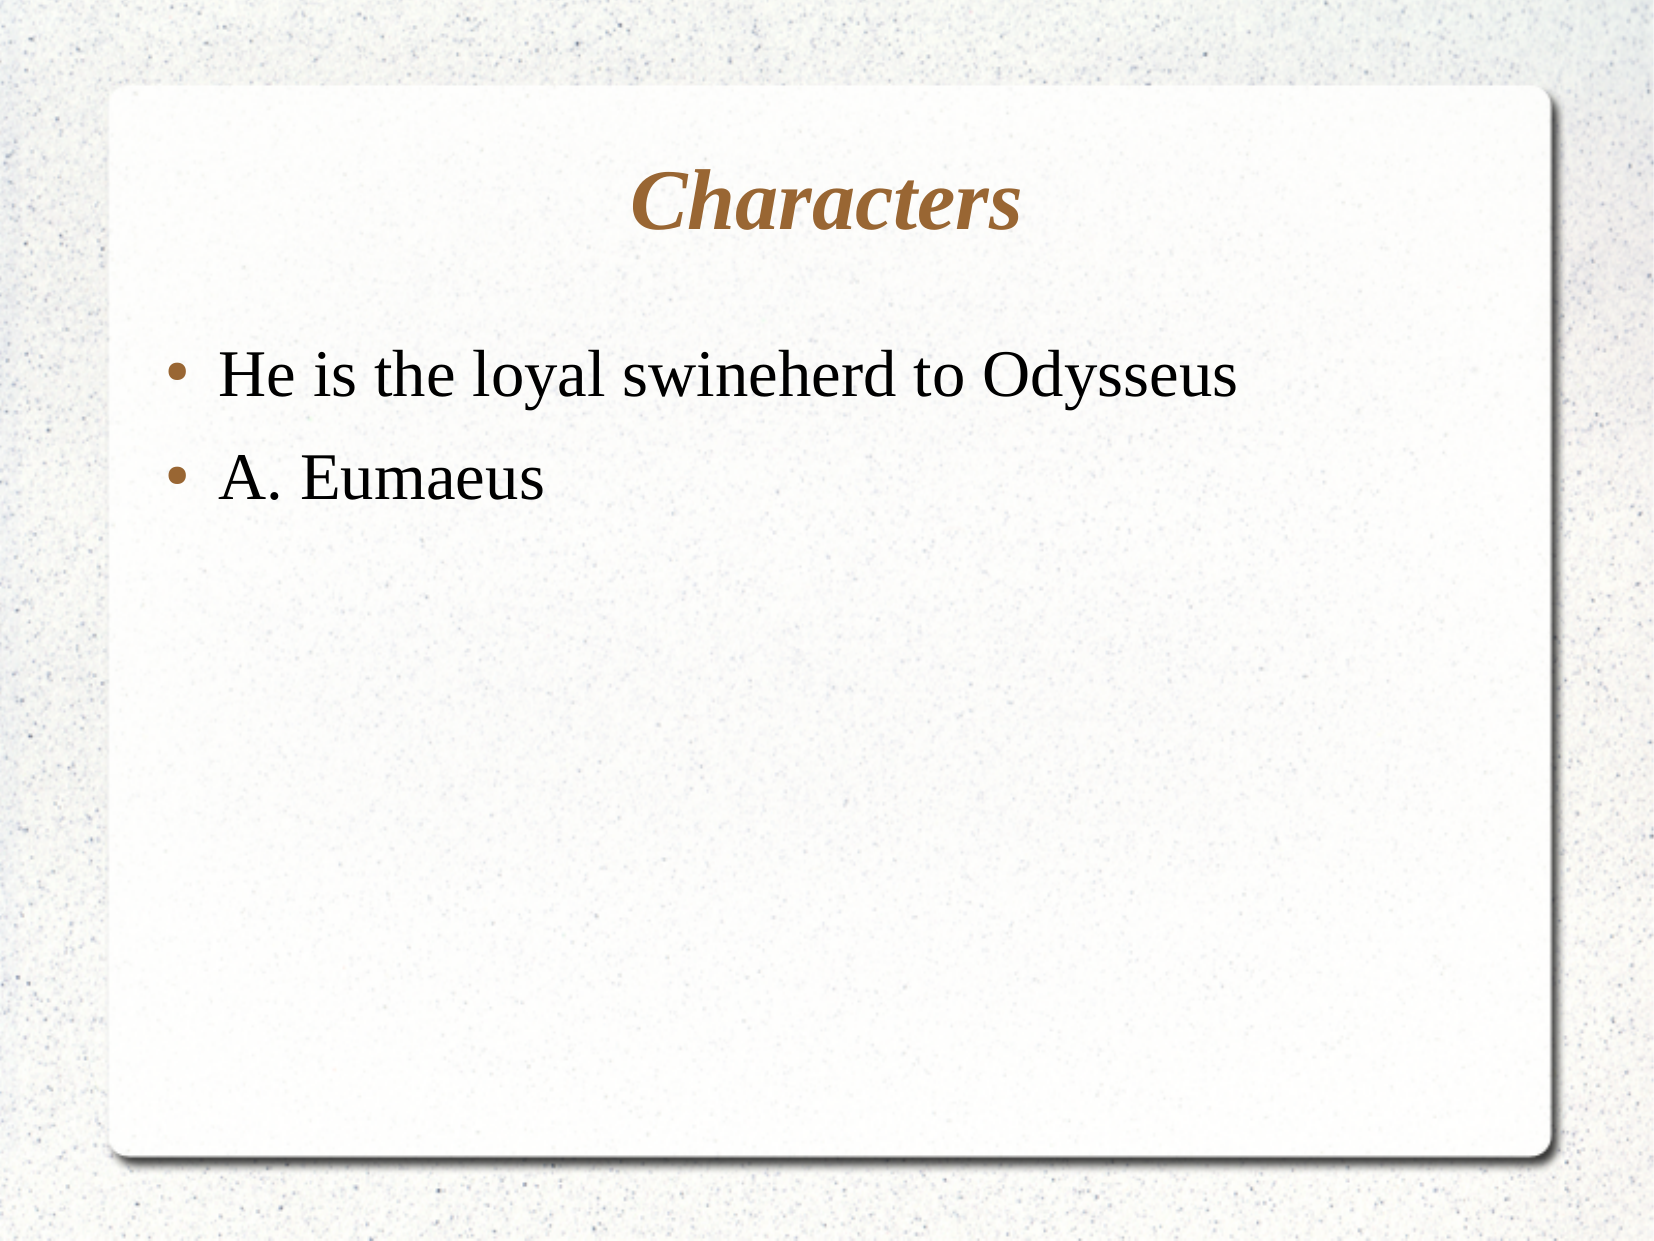

# Characters
He is the loyal swineherd to Odysseus
A. Eumaeus